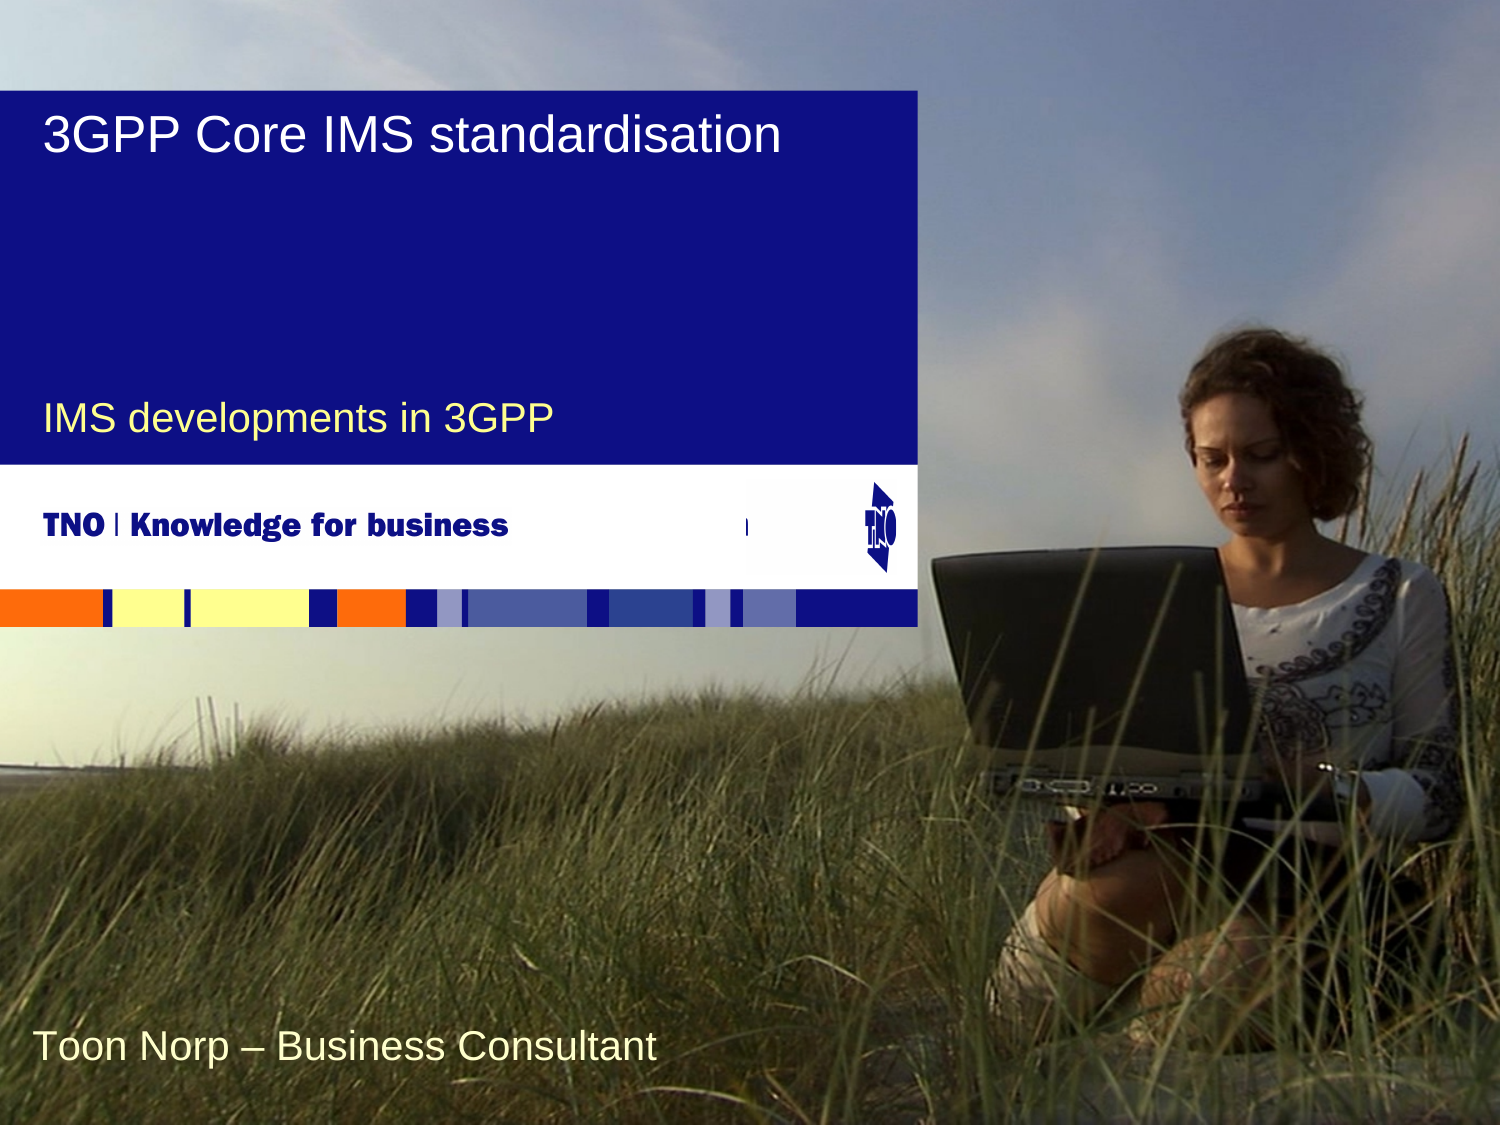

3GPP Core IMS standardisation
# IMS developments in 3GPP
Toon Norp – Business Consultant